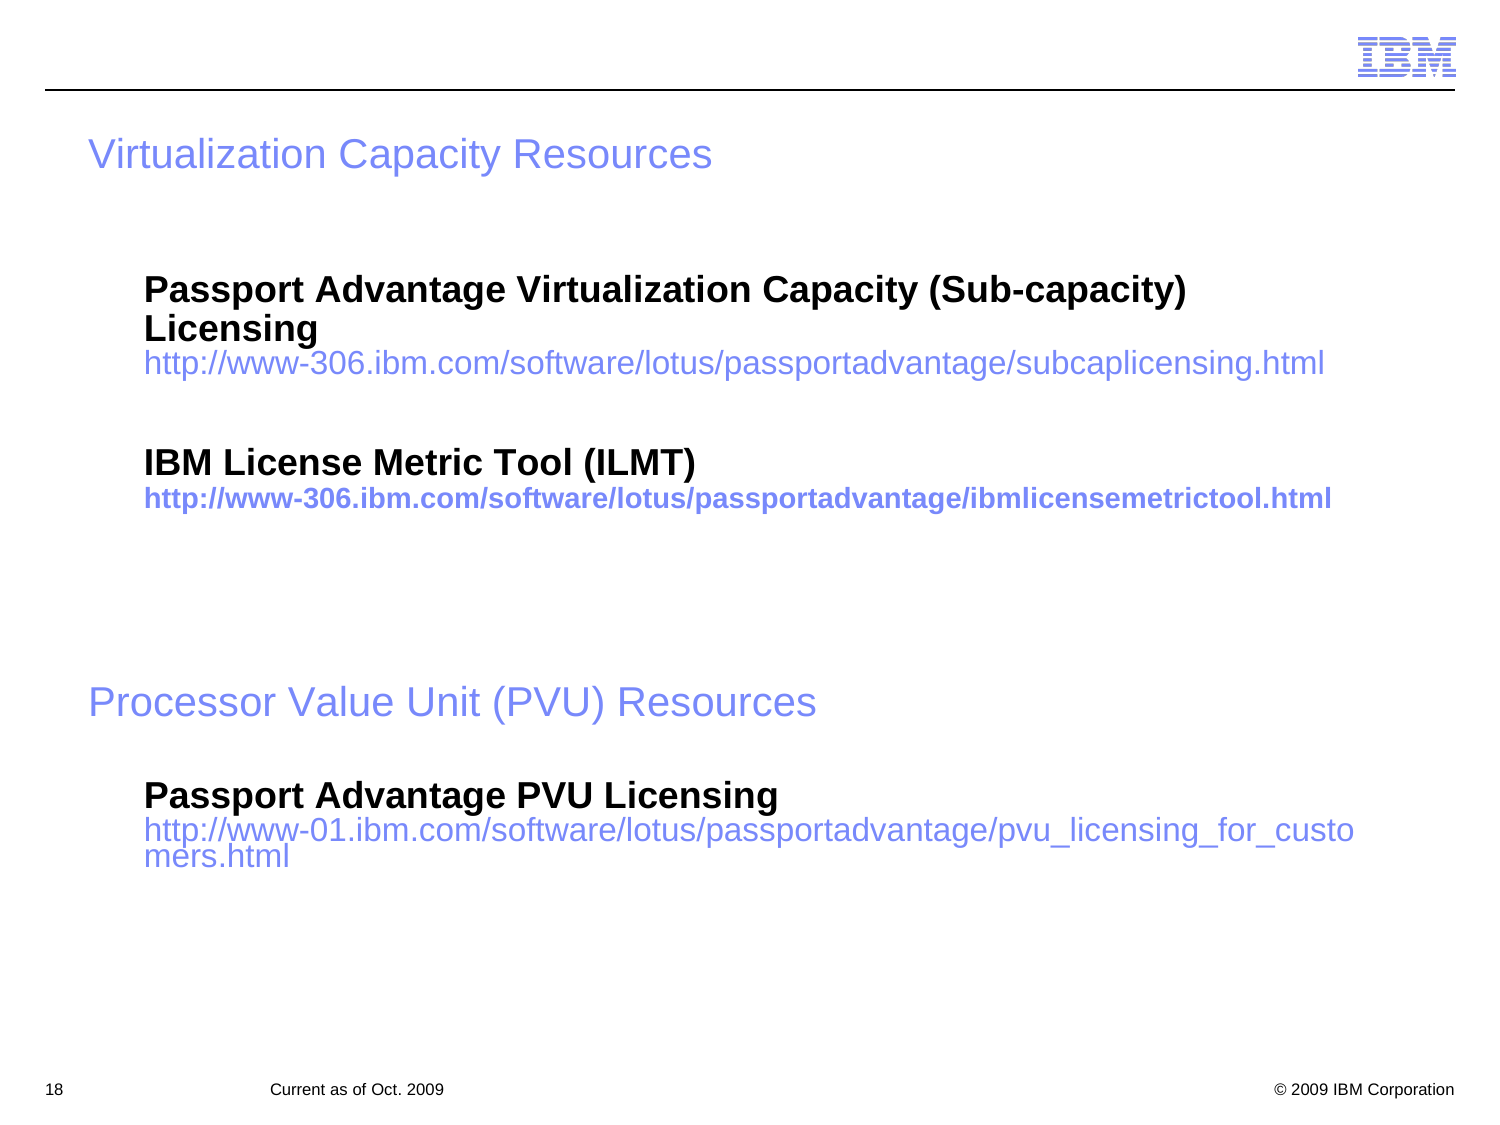

# Virtualization Capacity Resources
Passport Advantage Virtualization Capacity (Sub-capacity) Licensing
http://www-306.ibm.com/software/lotus/passportadvantage/subcaplicensing.html
IBM License Metric Tool (ILMT)
http://www-306.ibm.com/software/lotus/passportadvantage/ibmlicensemetrictool.html
Processor Value Unit (PVU) Resources
Passport Advantage PVU Licensing
http://www-01.ibm.com/software/lotus/passportadvantage/pvu_licensing_for_customers.html
18
Current as of Oct. 2009